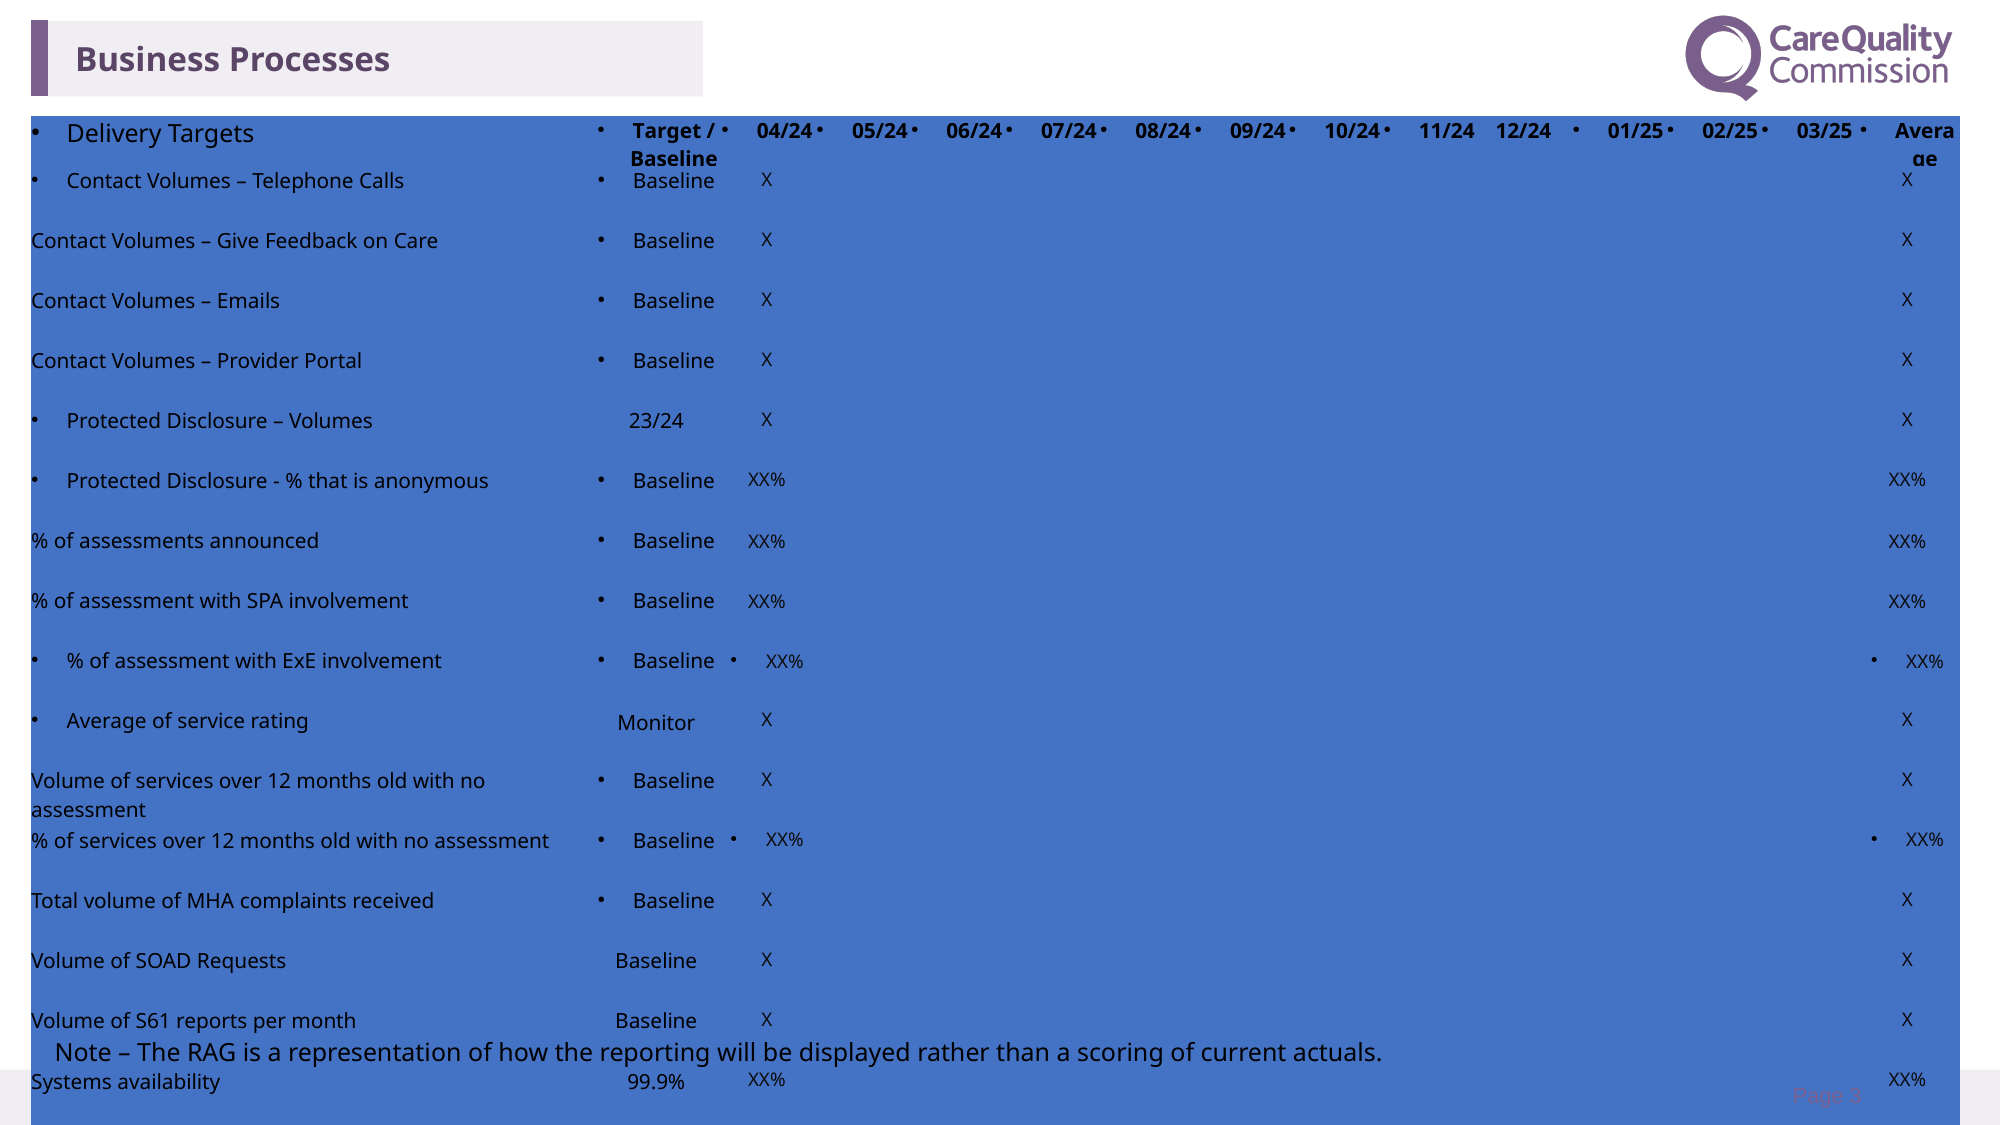

# Business Processes
| Delivery Targets | Target / Baseline | 04/24 | 05/24 | 06/24 | 07/24 | 08/24 | 09/24 | 10/24 | 11/24 | 12/24 | 01/25 | 02/25 | 03/25 | Average |
| --- | --- | --- | --- | --- | --- | --- | --- | --- | --- | --- | --- | --- | --- | --- |
| Contact Volumes – Telephone Calls | Baseline | X | | | | | | | | | | | | X |
| Contact Volumes – Give Feedback on Care | Baseline | X | | | | | | | | | | | | X |
| Contact Volumes – Emails | Baseline | X | | | | | | | | | | | | X |
| Contact Volumes – Provider Portal | Baseline | X | | | | | | | | | | | | X |
| Protected Disclosure – Volumes | 23/24 | X | | | | | | | | | | | | X |
| Protected Disclosure - % that is anonymous | Baseline | XX% | | | | | | | | | | | | XX% |
| % of assessments announced | Baseline | XX% | | | | | | | | | | | | XX% |
| % of assessment with SPA involvement | Baseline | XX% | | | | | | | | | | | | XX% |
| % of assessment with ExE involvement | Baseline | XX% | | | | | | | | | | | | XX% |
| Average of service rating | Monitor | X | | | | | | | | | | | | X |
| Volume of services over 12 months old with no assessment | Baseline | X | | | | | | | | | | | | X |
| % of services over 12 months old with no assessment | Baseline | XX% | | | | | | | | | | | | XX% |
| Total volume of MHA complaints received | Baseline | X | | | | | | | | | | | | X |
| Volume of SOAD Requests | Baseline | X | | | | | | | | | | | | X |
| Volume of S61 reports per month | Baseline | X | | | | | | | | | | | | X |
| Systems availability | 99.9% | XX% | | | | | | | | | | | | XX% |
| Public and provider customer satisfaction on our system | 95% | XX% | | | | | | | | | | | | XX% |
| Incidents/accidents (incl. verbal/physical abuse) | TBC | X | | | | | | | | | | | | X |
| Cyber Incidents | Monitor | X | | | | | | | | | | | | X |
Note – The RAG is a representation of how the reporting will be displayed rather than a scoring of current actuals.
Page 3